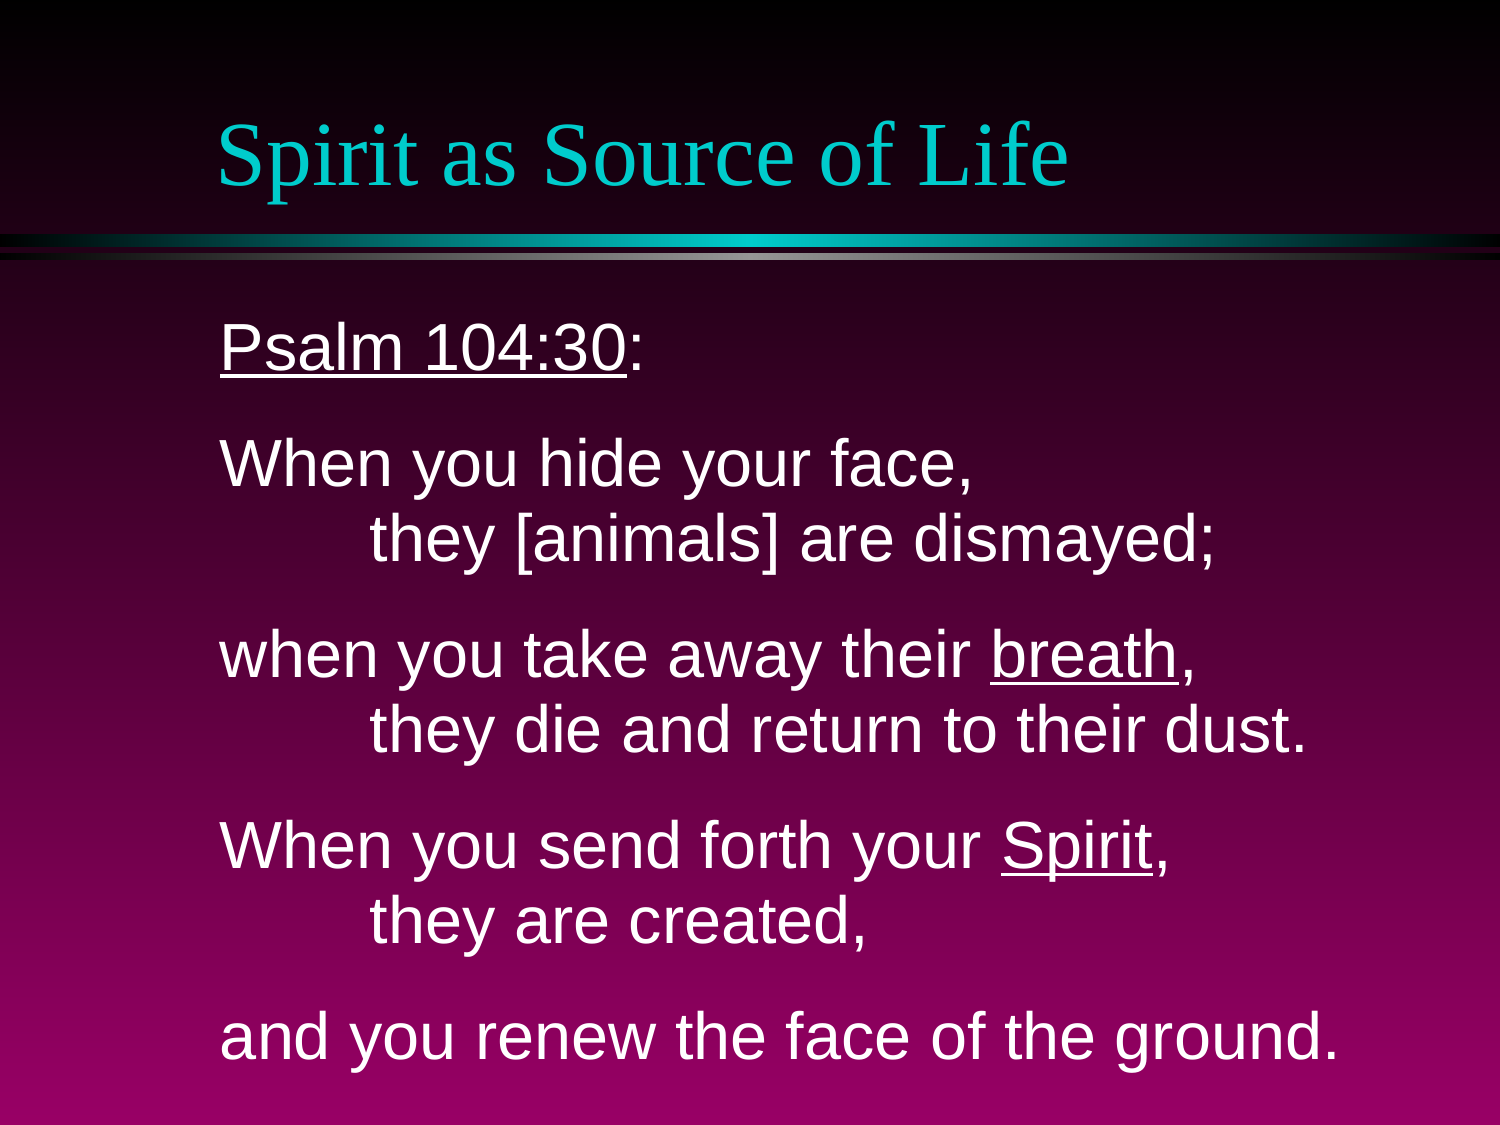

# Spirit as Source of Life
Psalm 104:30:
When you hide your face,
	they [animals] are dismayed;
when you take away their breath,
	they die and return to their dust.
When you send forth your Spirit,
	they are created,
and you renew the face of the ground.